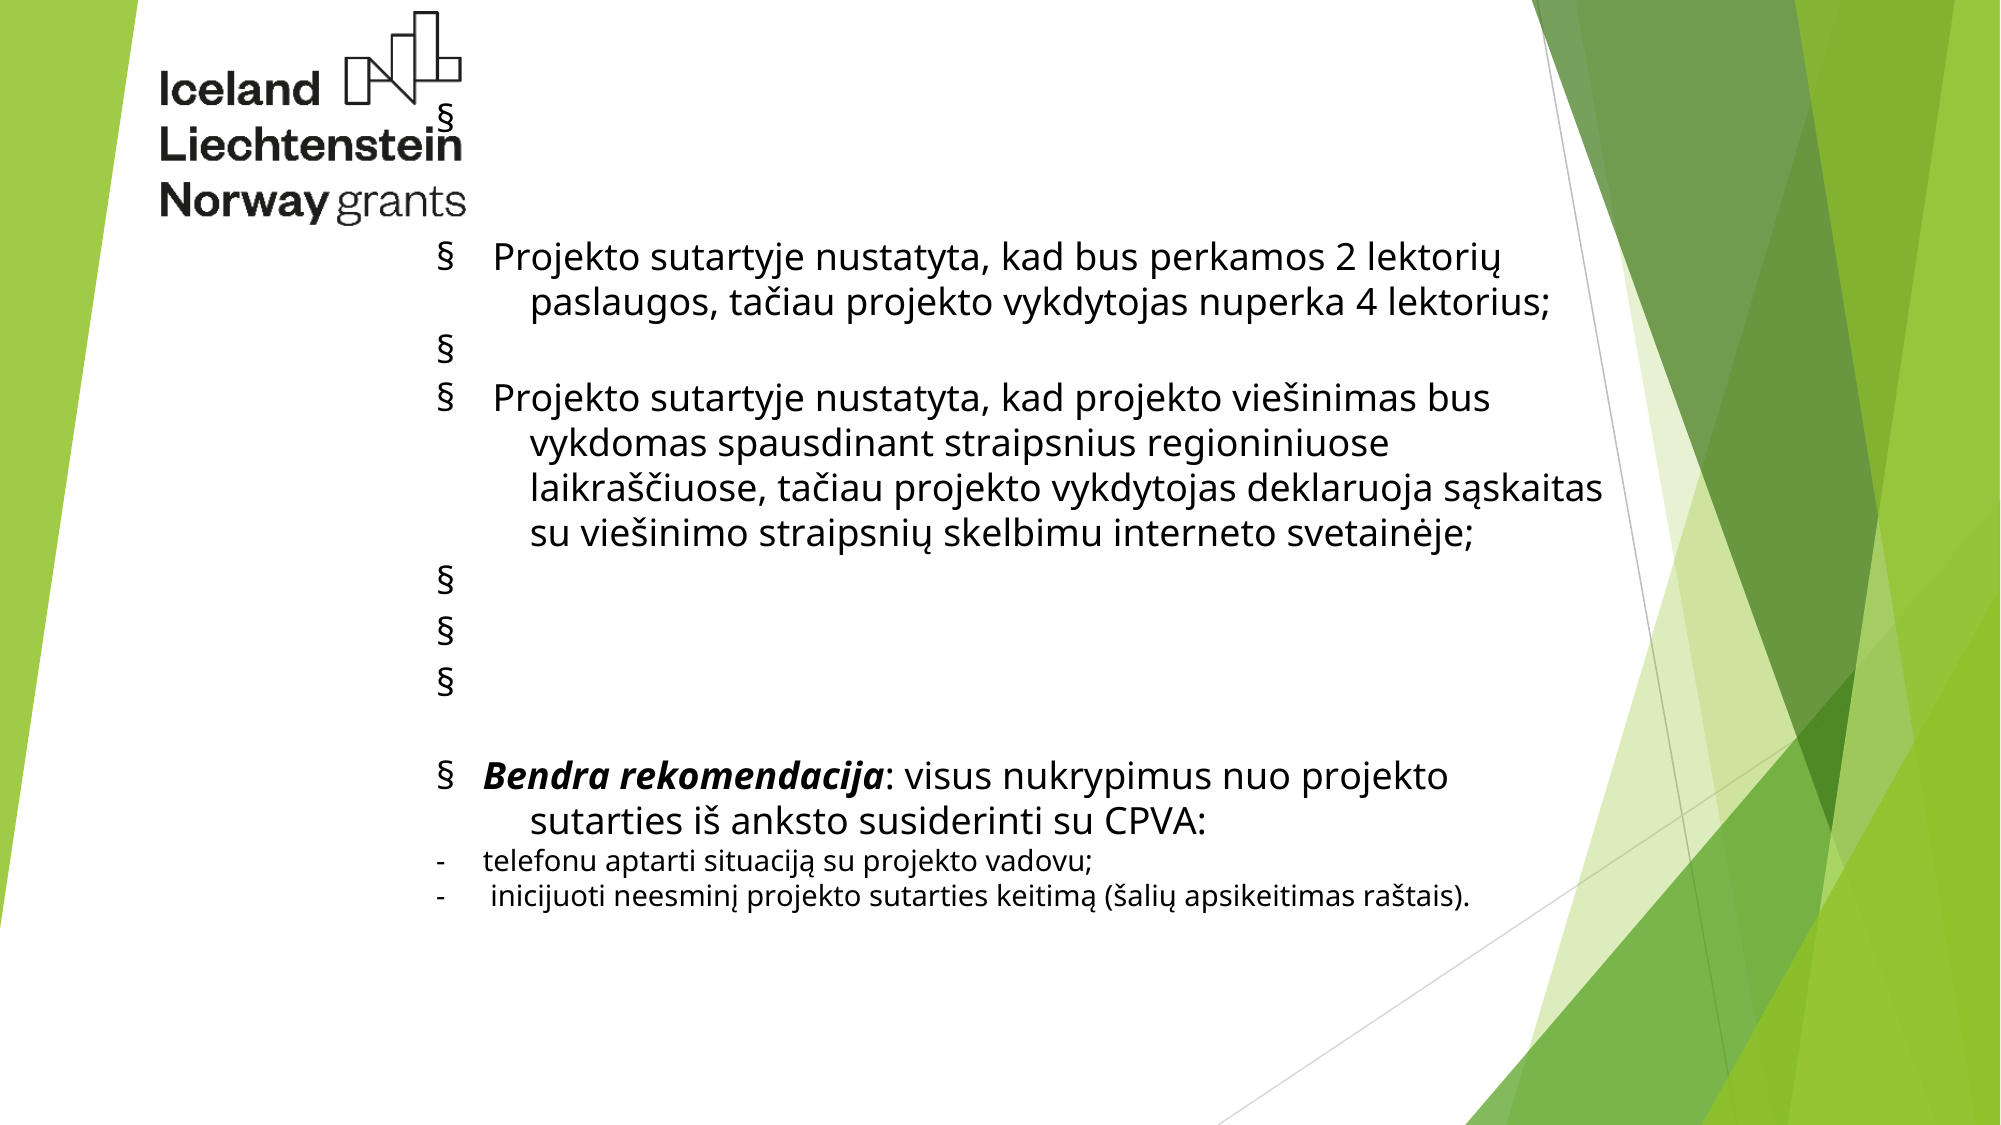

Projekto sutartyje nustatyta, kad bus perkamos 2 lektorių paslaugos, tačiau projekto vykdytojas nuperka 4 lektorius;
 Projekto sutartyje nustatyta, kad projekto viešinimas bus vykdomas spausdinant straipsnius regioniniuose laikraščiuose, tačiau projekto vykdytojas deklaruoja sąskaitas su viešinimo straipsnių skelbimu interneto svetainėje;
Bendra rekomendacija: visus nukrypimus nuo projekto sutarties iš anksto susiderinti su CPVA:
telefonu aptarti situaciją su projekto vadovu;
 inicijuoti neesminį projekto sutarties keitimą (šalių apsikeitimas raštais).